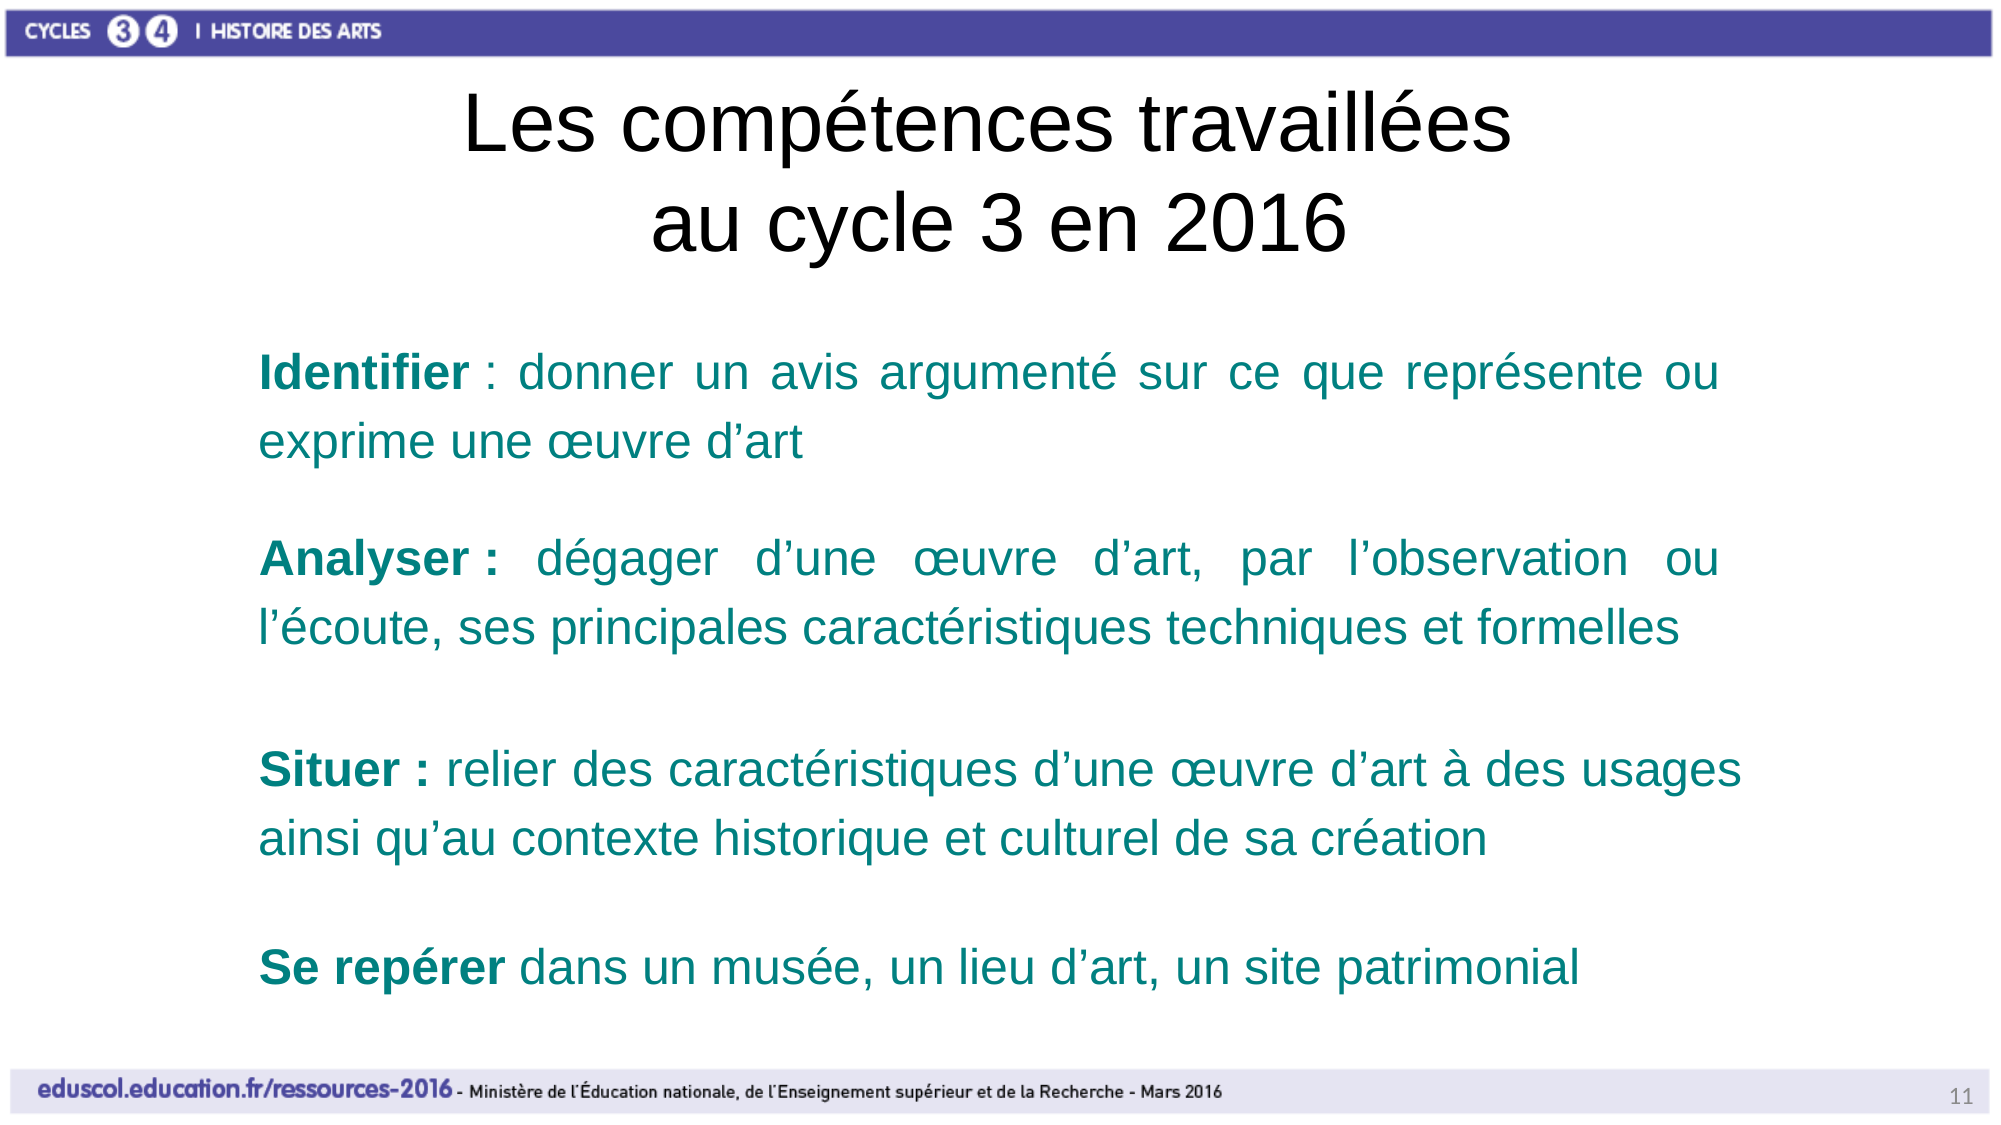

# Les compétences travaillées au cycle 3 en 2016
Identifier : donner un avis argumenté sur ce que représente ou exprime une œuvre d’art
Analyser : dégager d’une œuvre d’art, par l’observation ou l’écoute, ses principales caractéristiques techniques et formelles
Situer : relier des caractéristiques d’une œuvre d’art à des usages ainsi qu’au contexte historique et culturel de sa création
Se repérer dans un musée, un lieu d’art, un site patrimonial